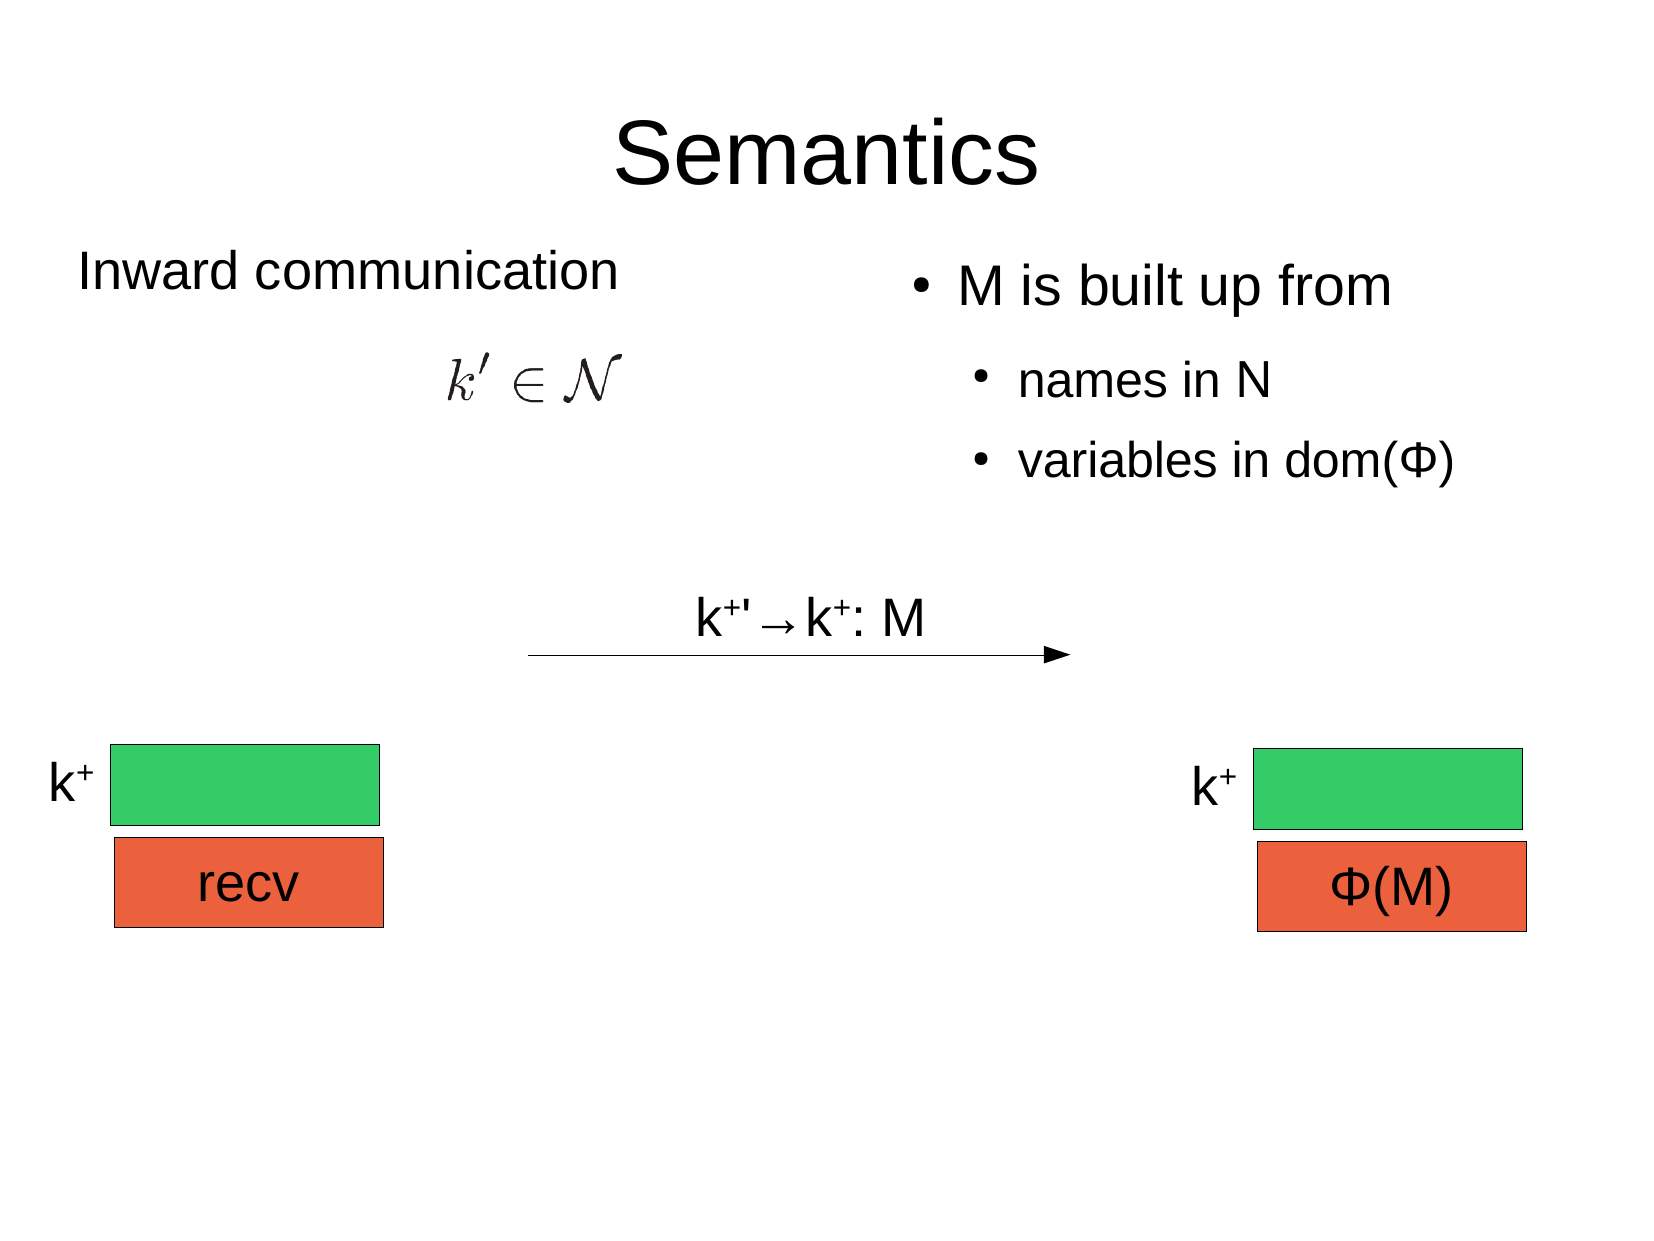

# Semantics
Inward communication
M is built up from
names in N
variables in dom(Φ)
k+'→k+: M
k+
k+
recv
Φ(M)